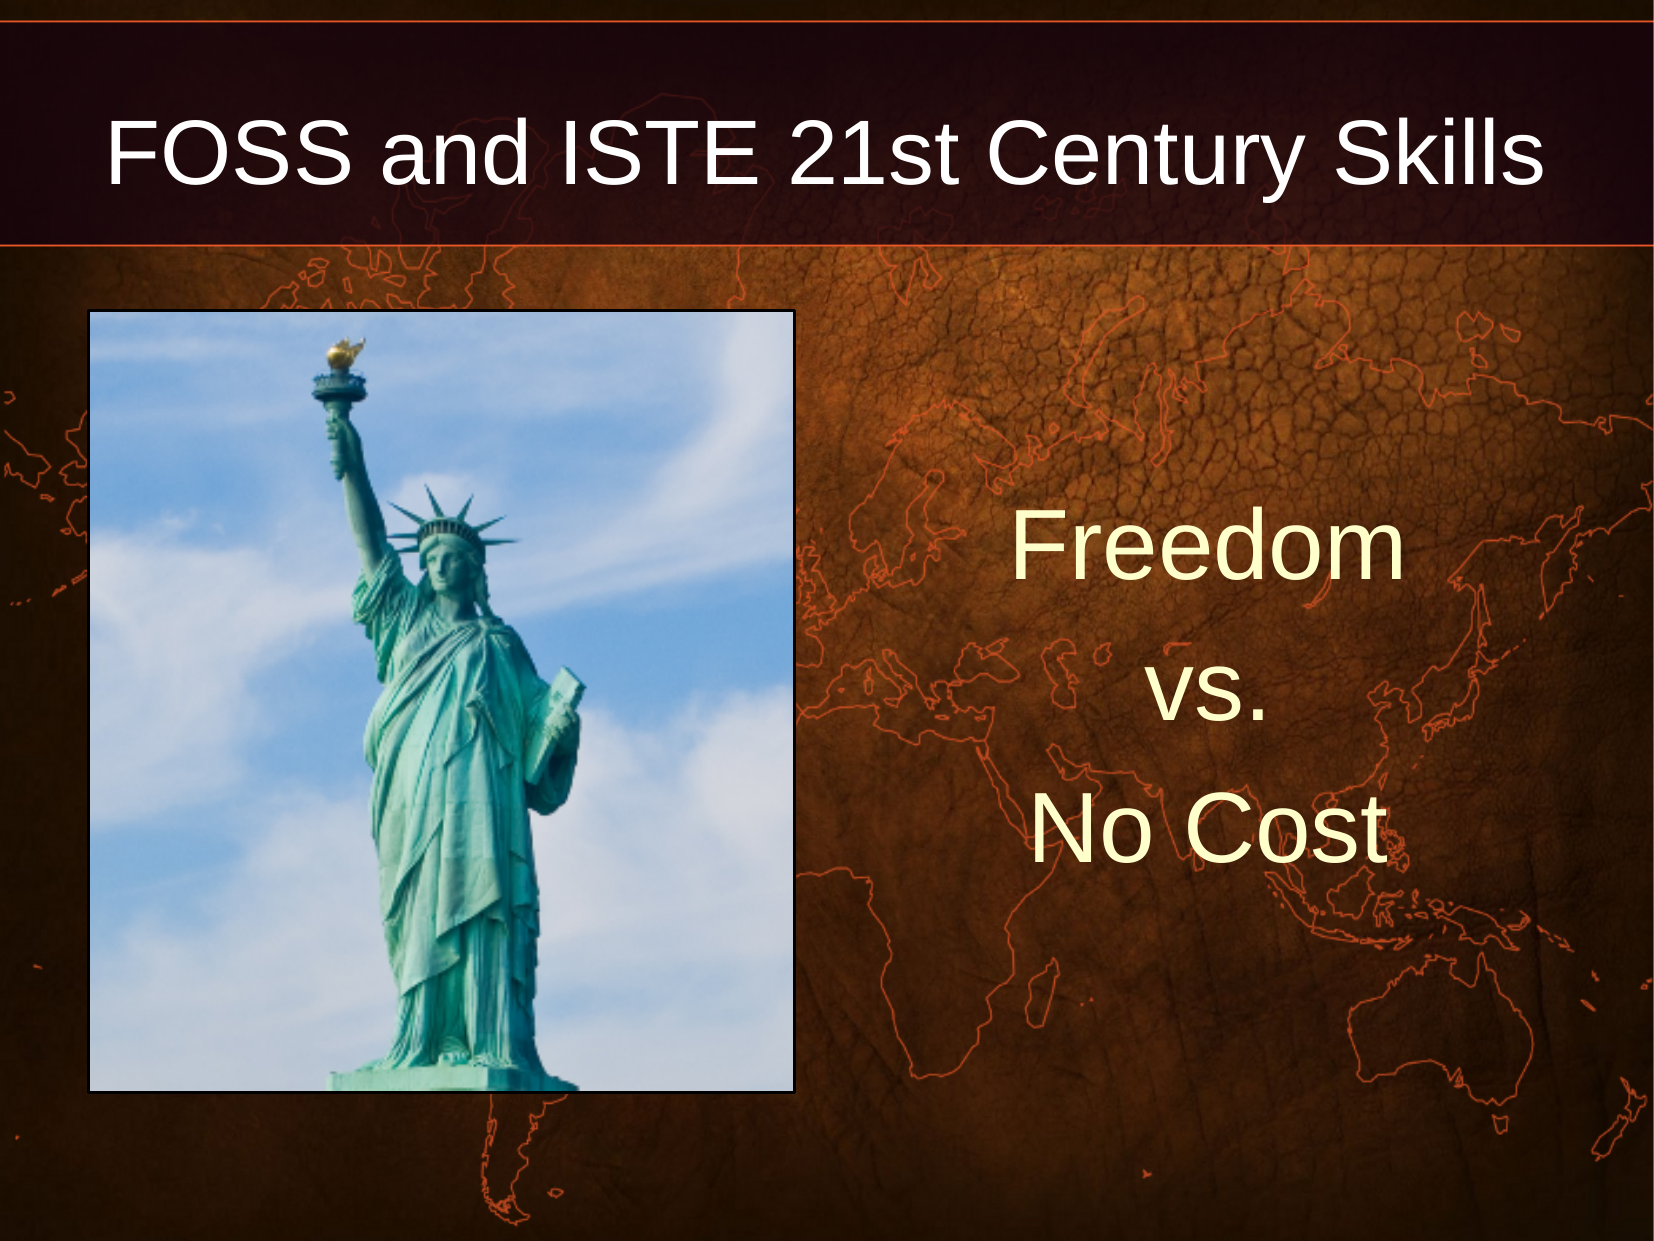

# FOSS and ISTE 21st Century Skills
Freedom
vs.
No Cost